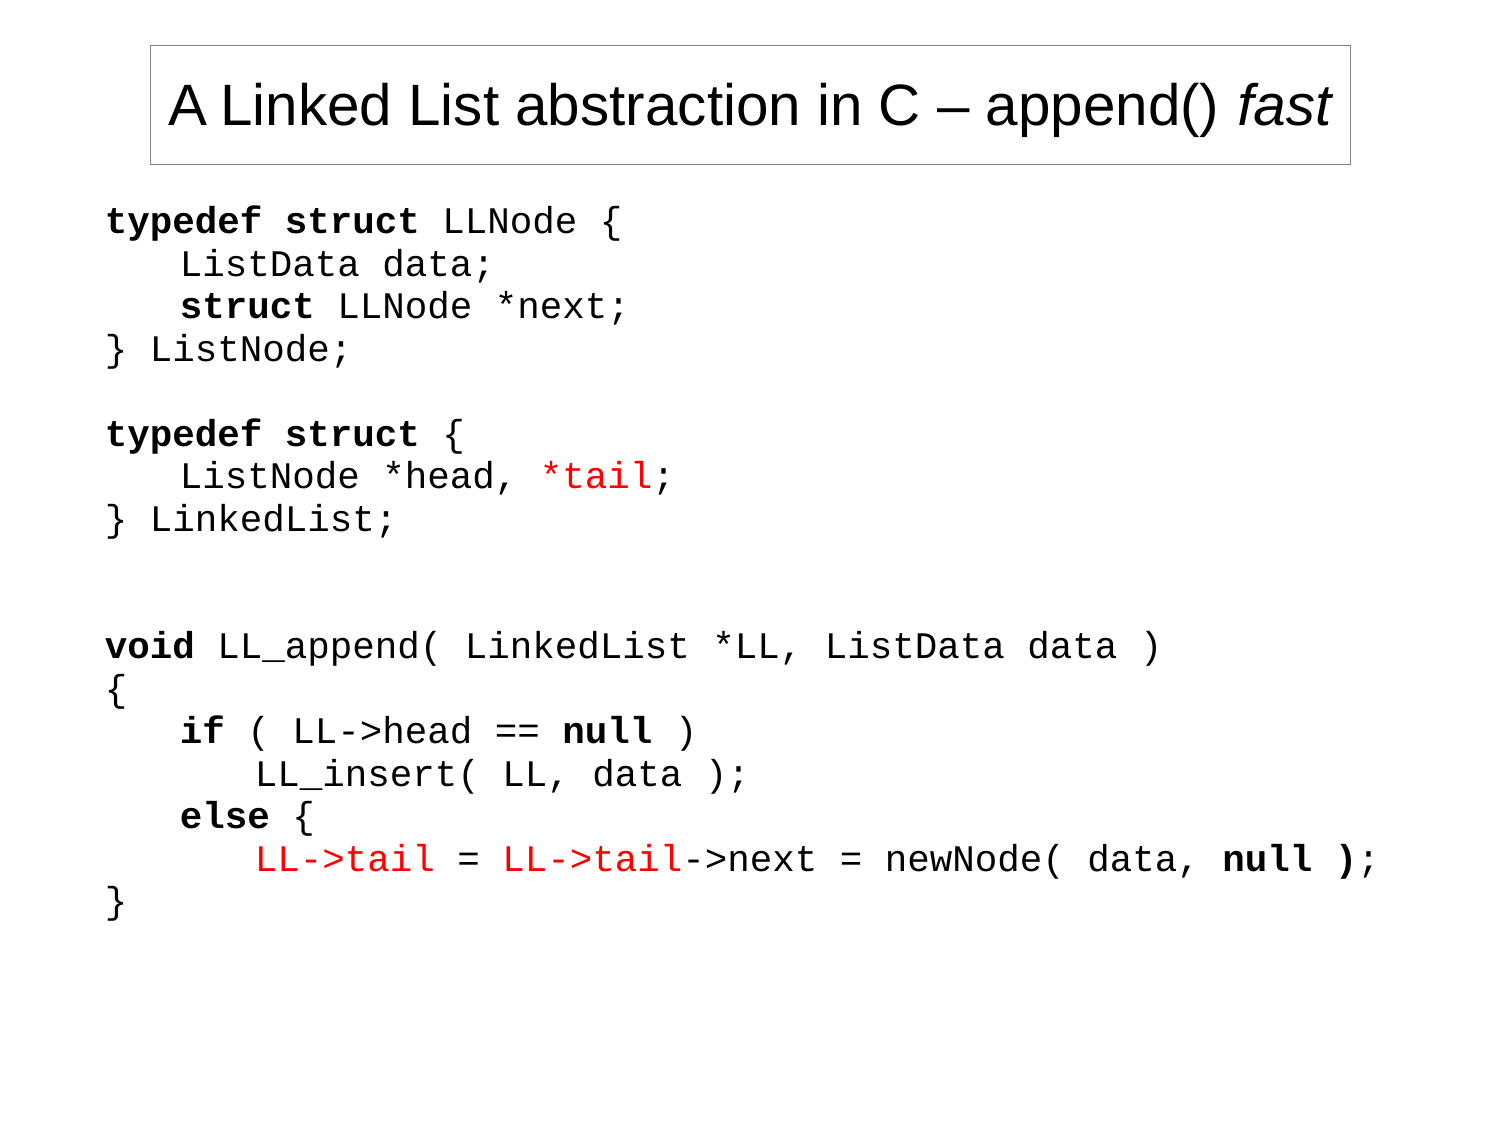

A Linked List abstraction in C – append() fast
typedef struct LLNode {
	ListData data;
	struct LLNode *next;
} ListNode;
typedef struct {
	ListNode *head, *tail;
} LinkedList;
void LL_append( LinkedList *LL, ListData data )
{
	if ( LL->head == null )
		LL_insert( LL, data );
	else {
		LL->tail = LL->tail->next = newNode( data, null );
}